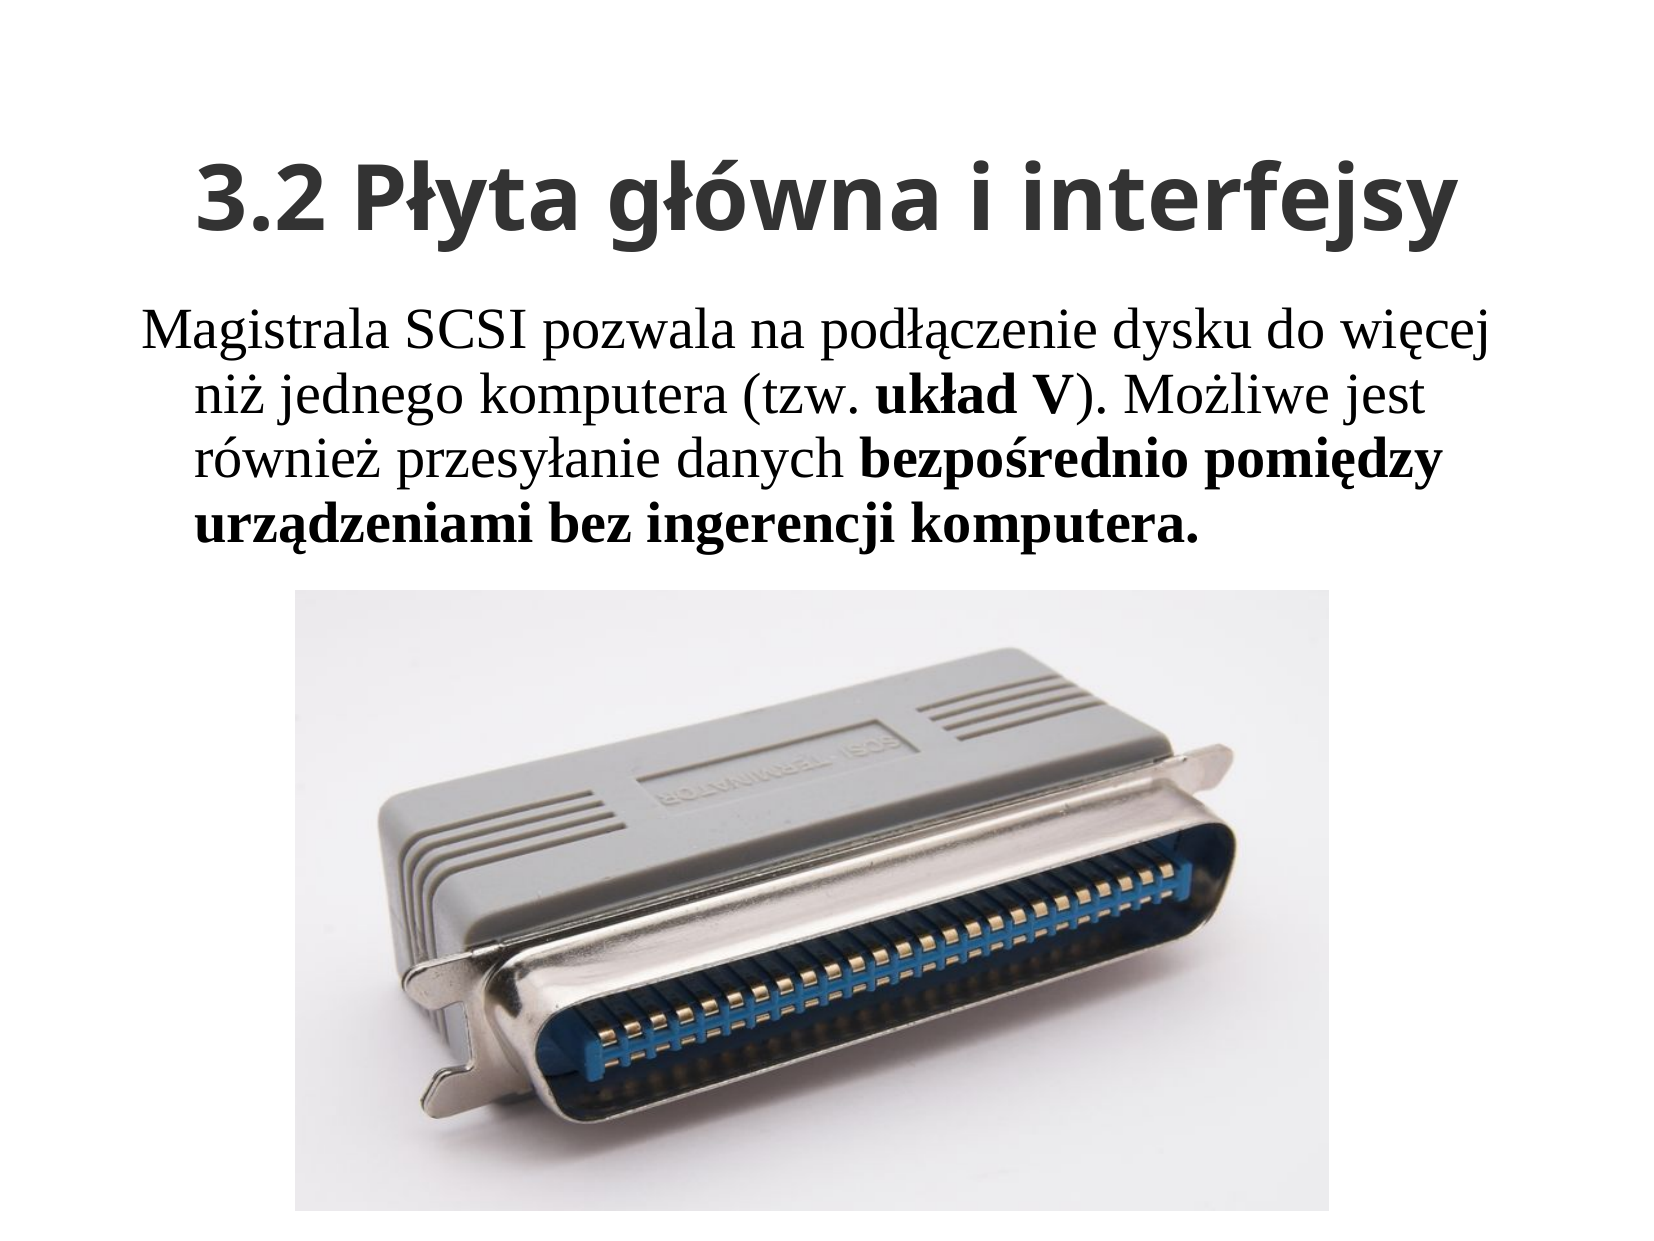

# 3.2 Płyta główna i interfejsy
Magistrala SCSI pozwala na podłączenie dysku do więcej niż jednego komputera (tzw. układ V). Możliwe jest również przesyłanie danych bezpośrednio pomiędzy urządzeniami bez ingerencji komputera.